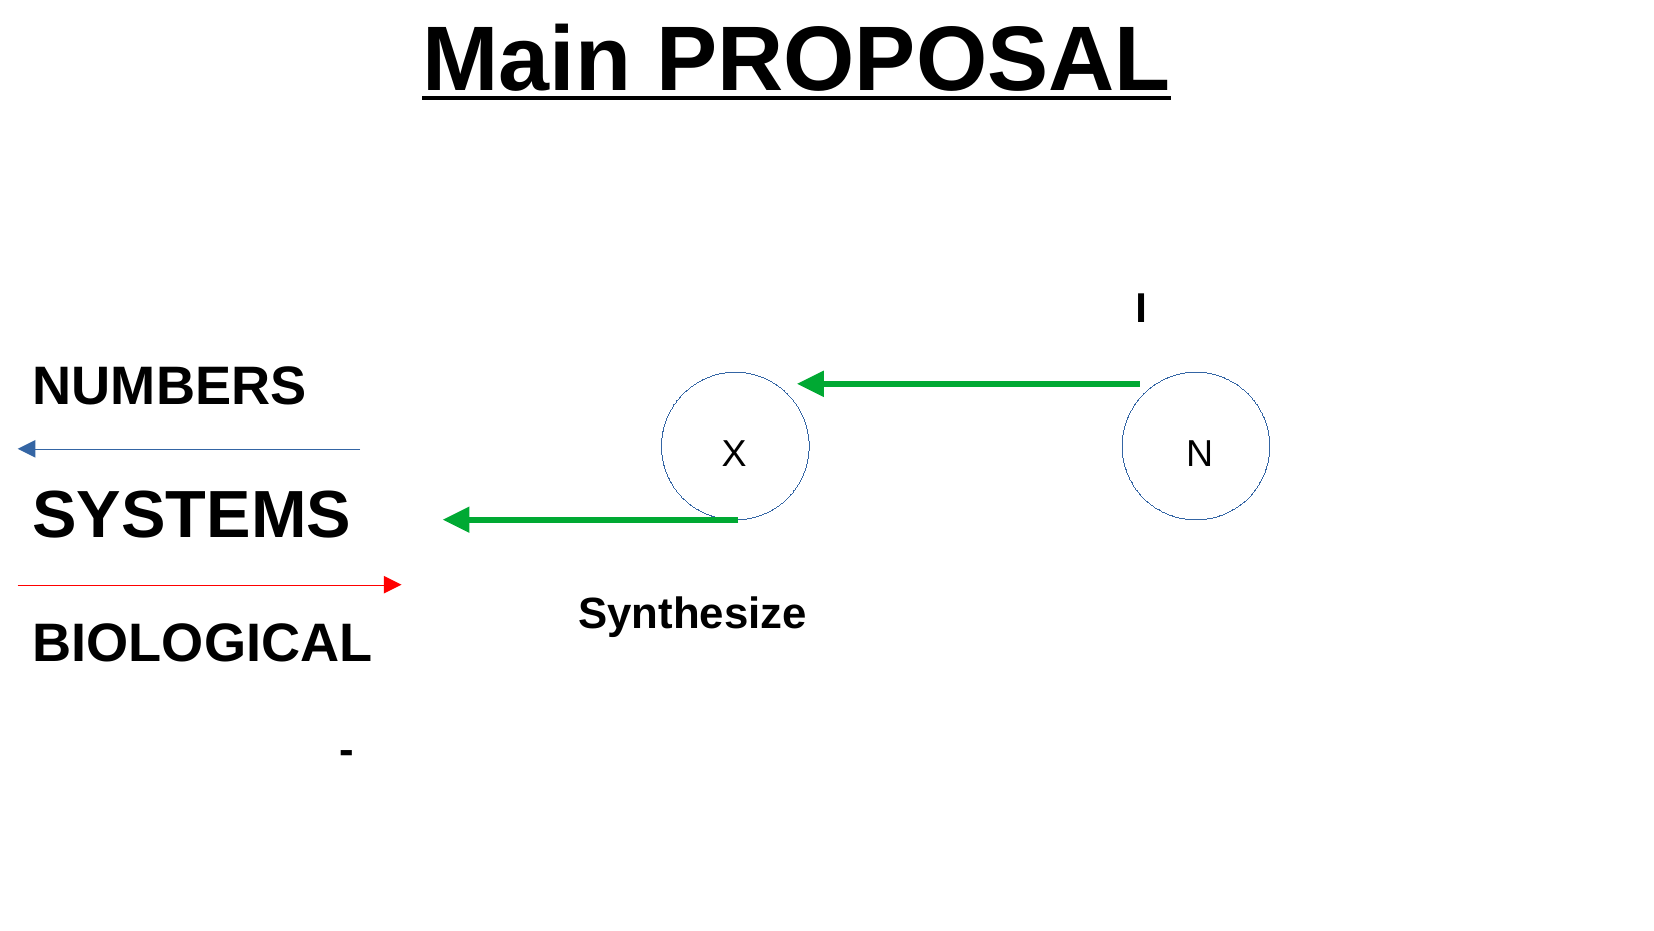

Main PROPOSAL
 I
NUMBERS
SYSTEMS
BIOLOGICAL
 X N
Synthesize
-